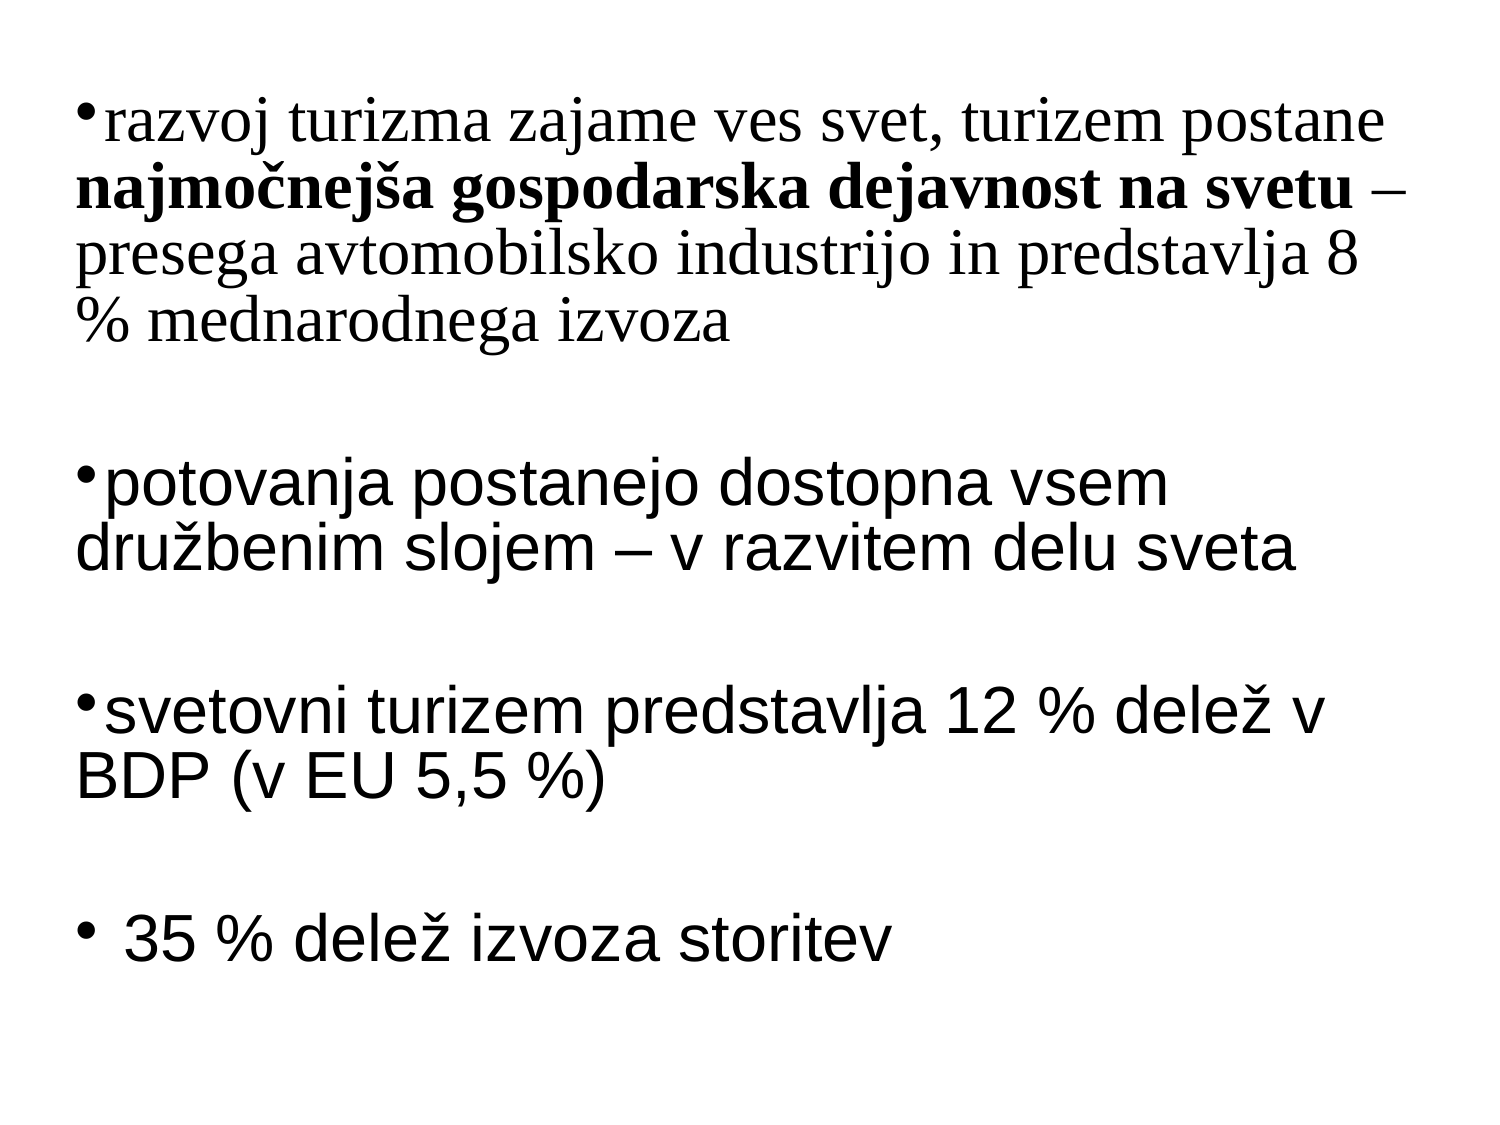

# razvoj turizma zajame ves svet, turizem postane najmočnejša gospodarska dejavnost na svetu – presega avtomobilsko industrijo in predstavlja 8 % mednarodnega izvoza
potovanja postanejo dostopna vsem družbenim slojem – v razvitem delu sveta
svetovni turizem predstavlja 12 % delež v BDP (v EU 5,5 %)‏
 35 % delež izvoza storitev